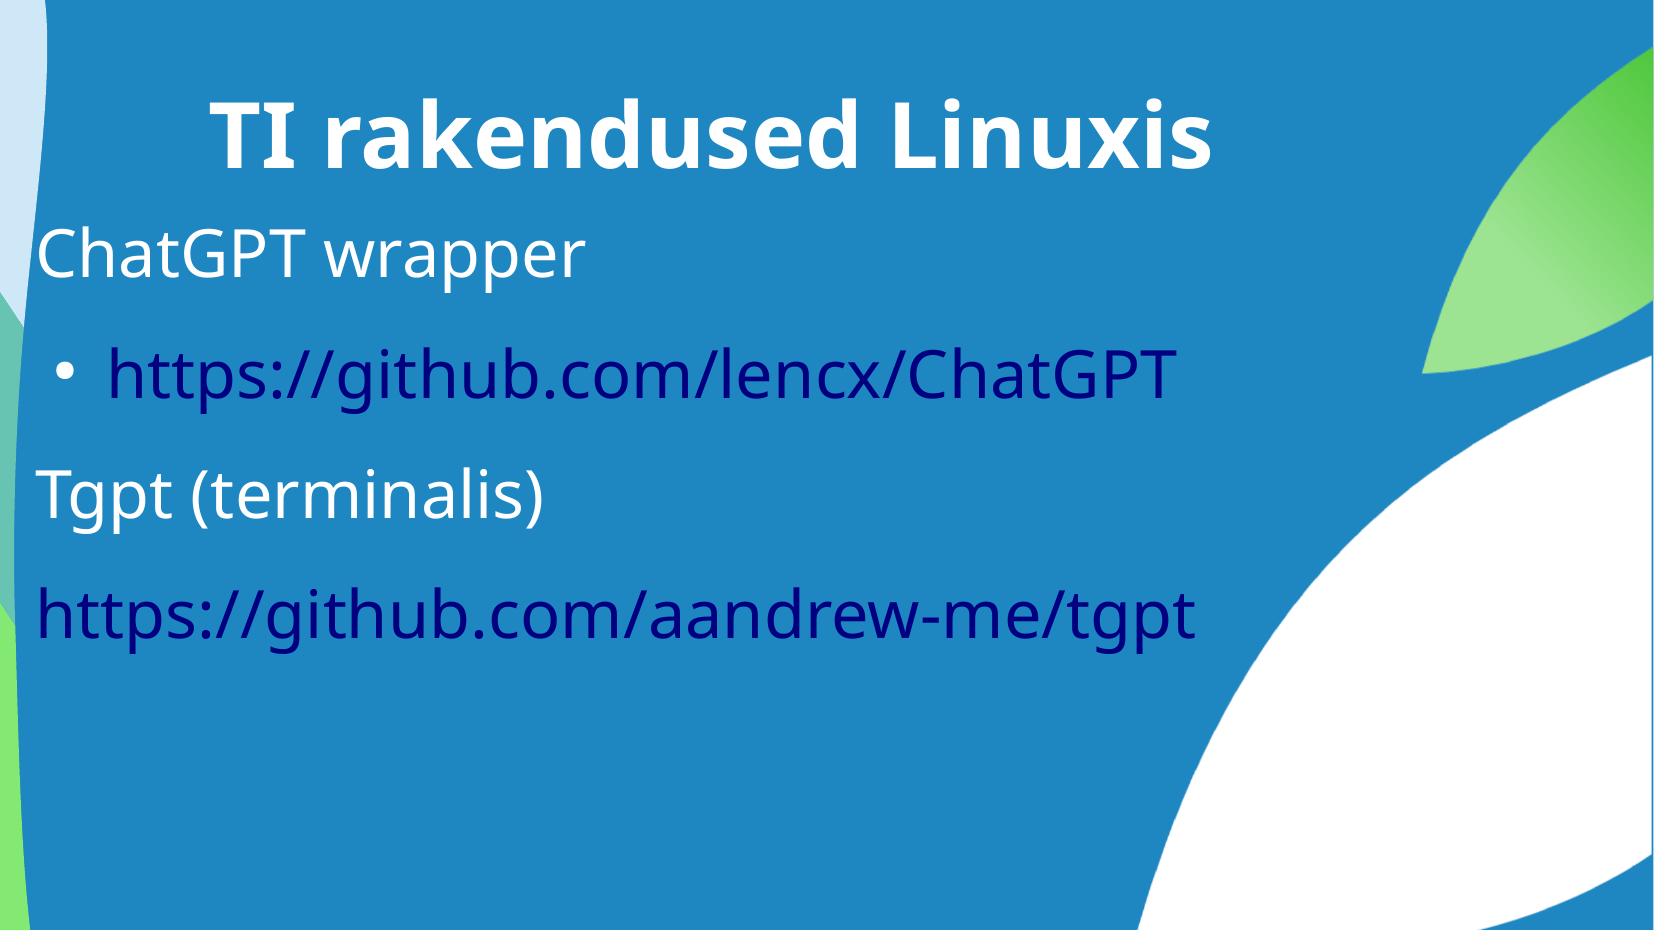

# TI rakendused Linuxis
ChatGPT wrapper
https://github.com/lencx/ChatGPT
Tgpt (terminalis)
https://github.com/aandrew-me/tgpt